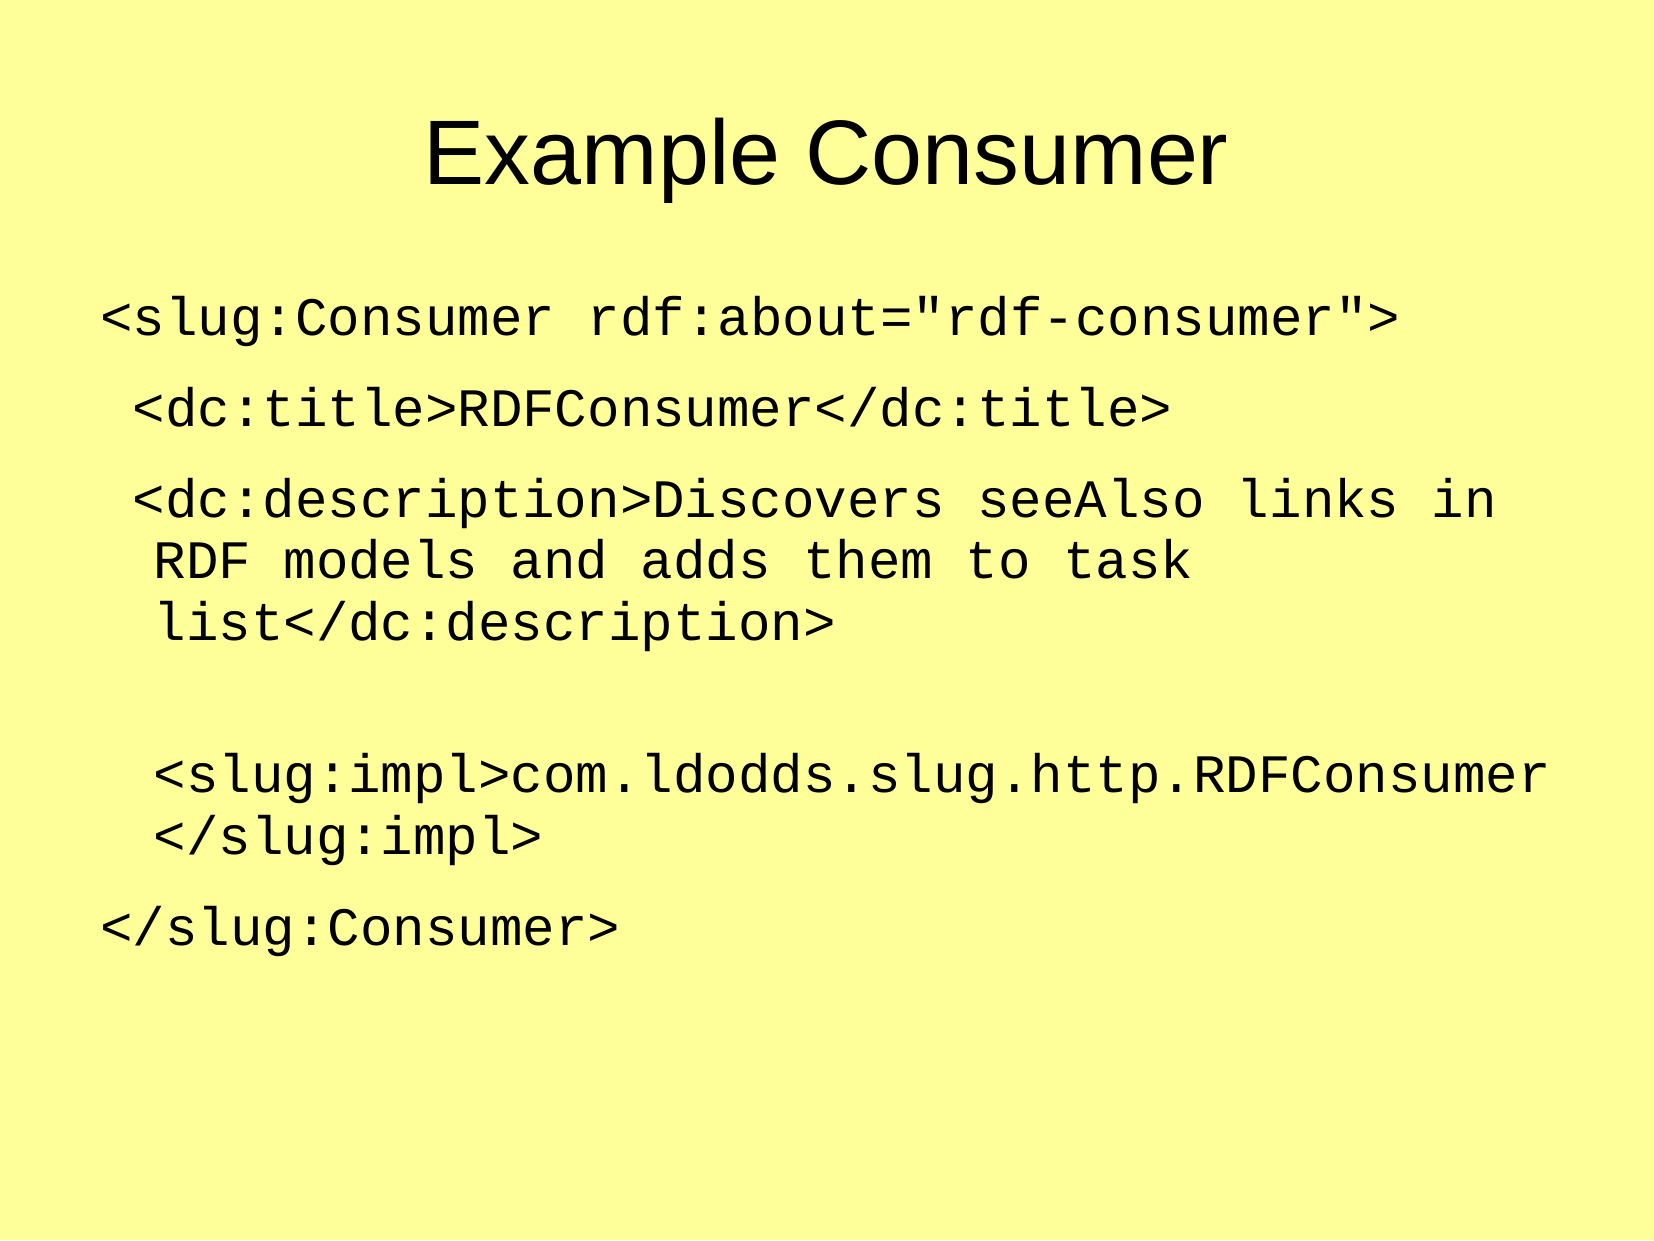

# Example Consumer
<slug:Consumer rdf:about="rdf-consumer">
 <dc:title>RDFConsumer</dc:title>
 <dc:description>Discovers seeAlso links in RDF models and adds them to task list</dc:description>
 <slug:impl>com.ldodds.slug.http.RDFConsumer</slug:impl>
</slug:Consumer>